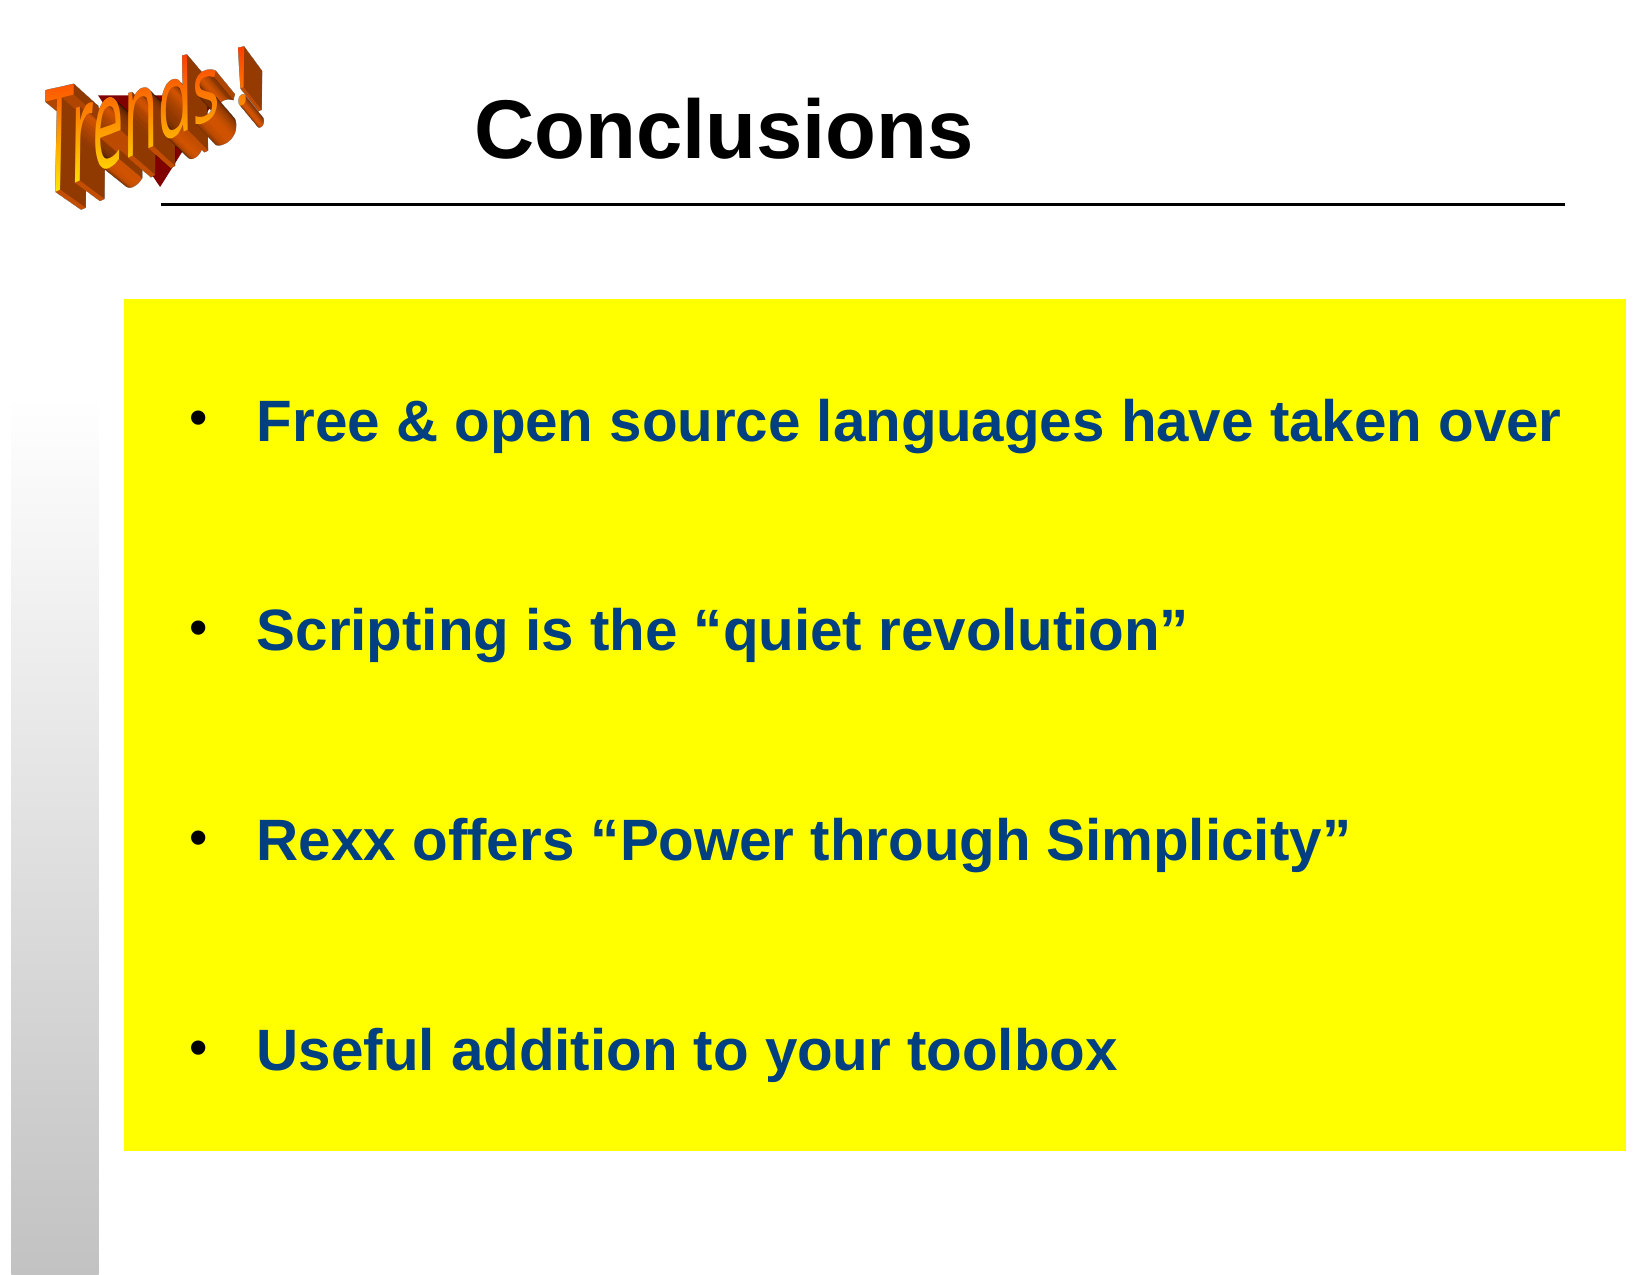

Trends !
Conclusions
 Free & open source languages have taken over
 Scripting is the “quiet revolution”
 Rexx offers “Power through Simplicity”
 Useful addition to your toolbox